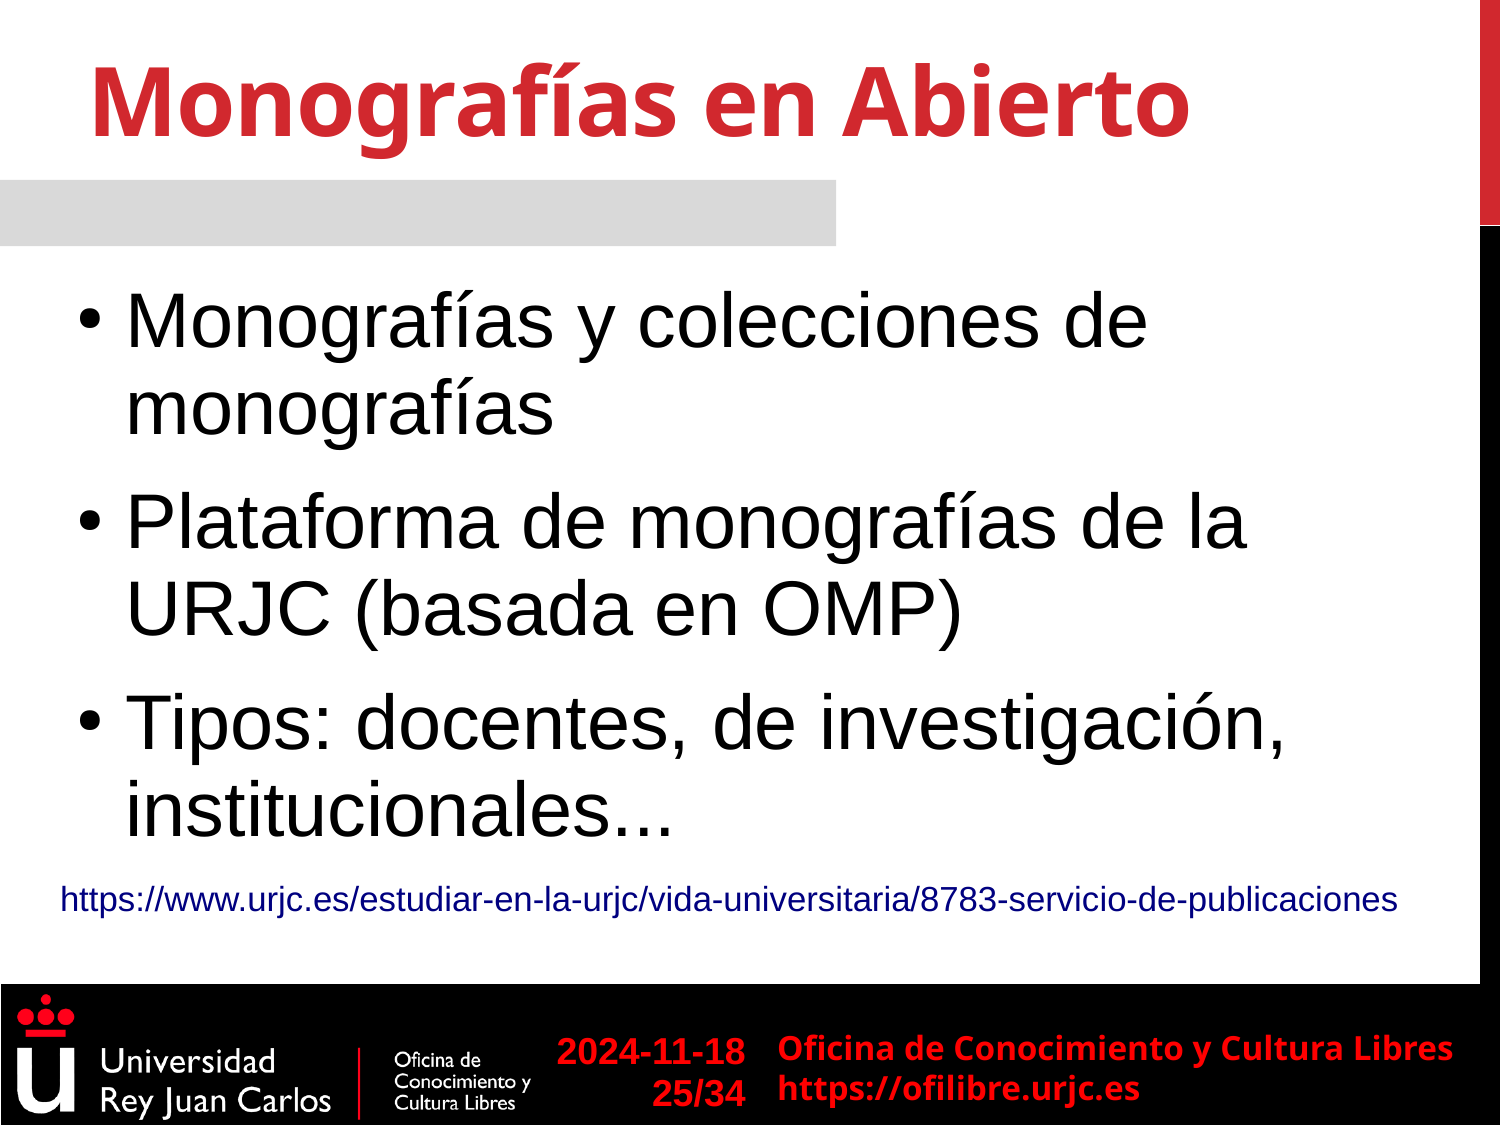

Monografías en Abierto
# Monografías y colecciones de monografías
Plataforma de monografías de la URJC (basada en OMP)
Tipos: docentes, de investigación, institucionales...
https://www.urjc.es/estudiar-en-la-urjc/vida-universitaria/8783-servicio-de-publicaciones